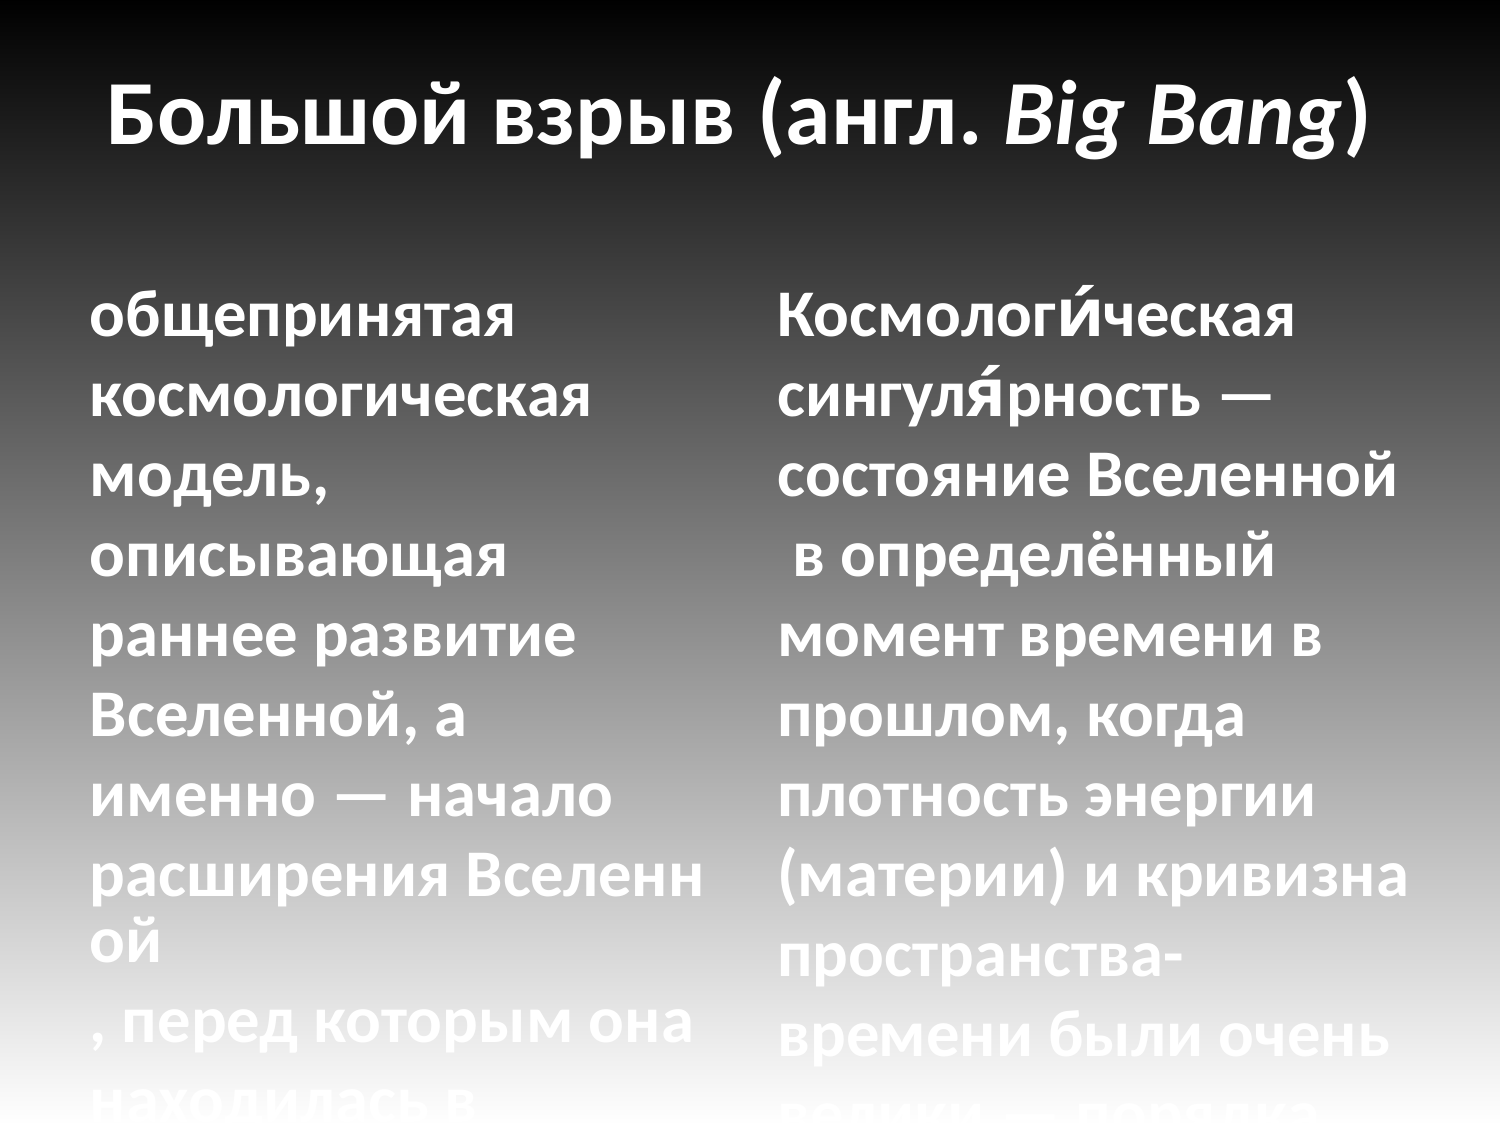

# Большой взрыв (англ. Big Bang)
общепринятая космологическая модель, описывающая раннее развитие Вселенной, а именно — начало расширения Вселенной, перед которым она находилась в сингулярном состоянии.
Космологи́ческая сингуля́рность — состояние Вселенной в определённый момент времени в прошлом, когда плотность энергии (материи) и кривизна пространства-времени были очень велики — порядка планковских значений.